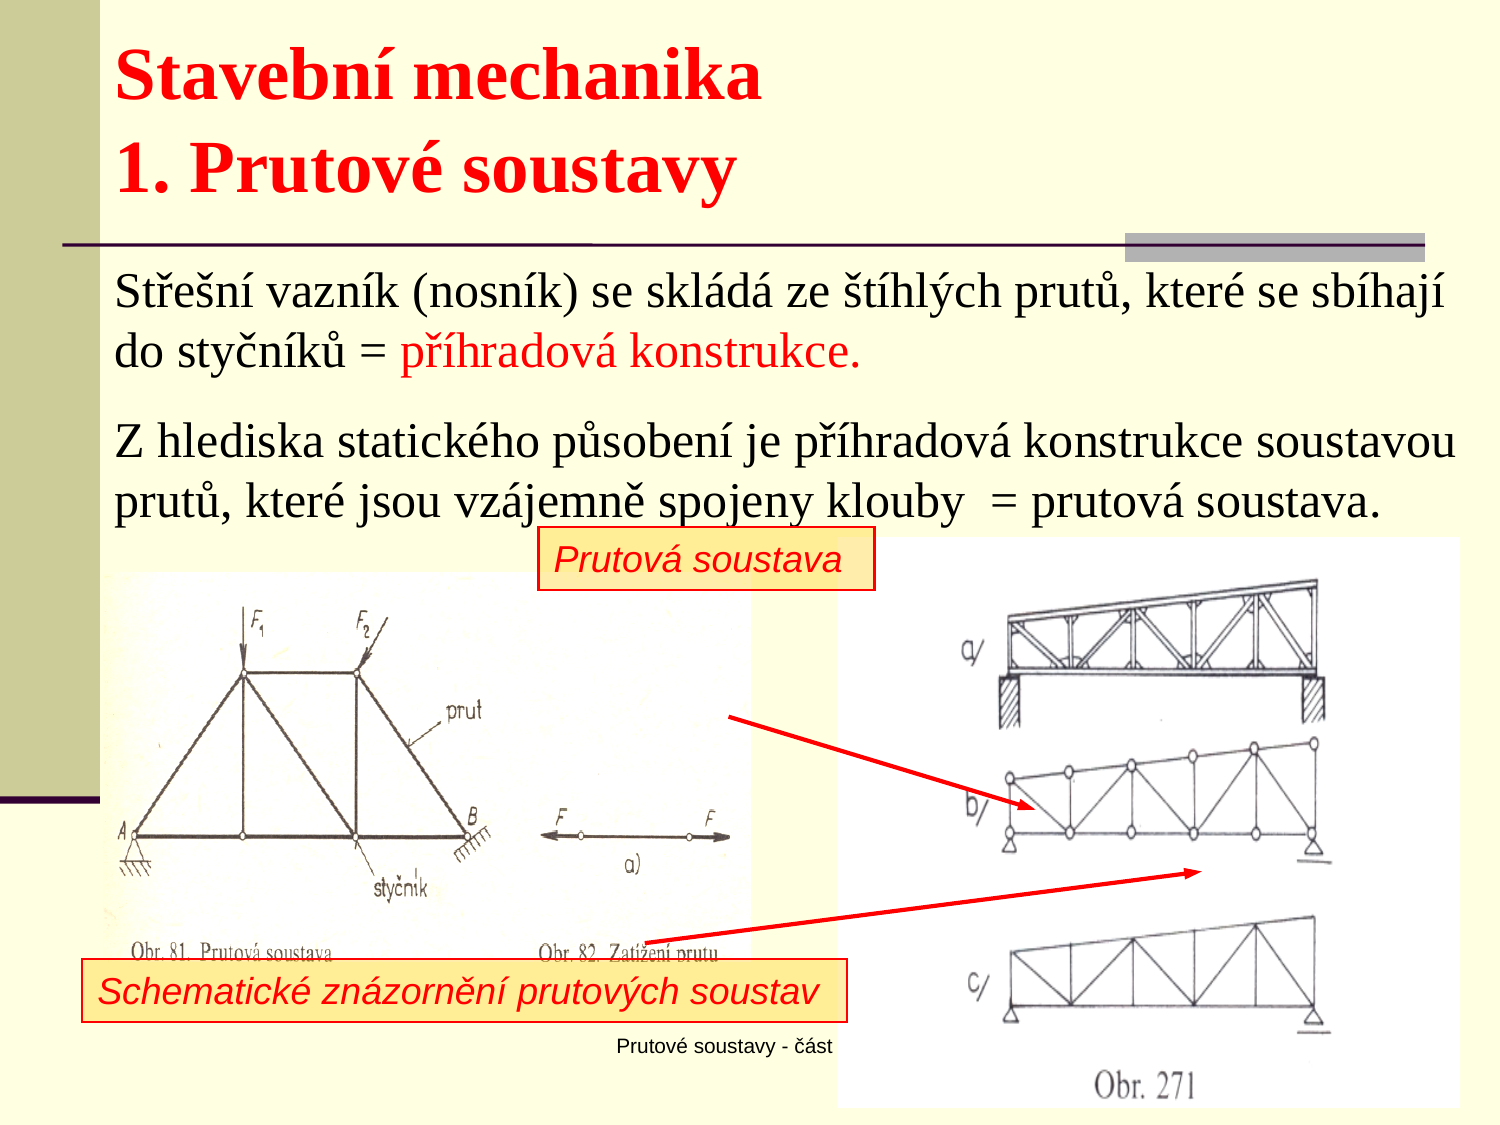

Stavební mechanika
1. Prutové soustavy
Střešní vazník (nosník) se skládá ze štíhlých prutů, které se sbíhají do styčníků = příhradová konstrukce.
Z hlediska statického působení je příhradová konstrukce soustavou prutů, které jsou vzájemně spojeny klouby = prutová soustava.
Prutová soustava
Schematické znázornění prutových soustav
Prutové soustavy - část 4 - prezentace